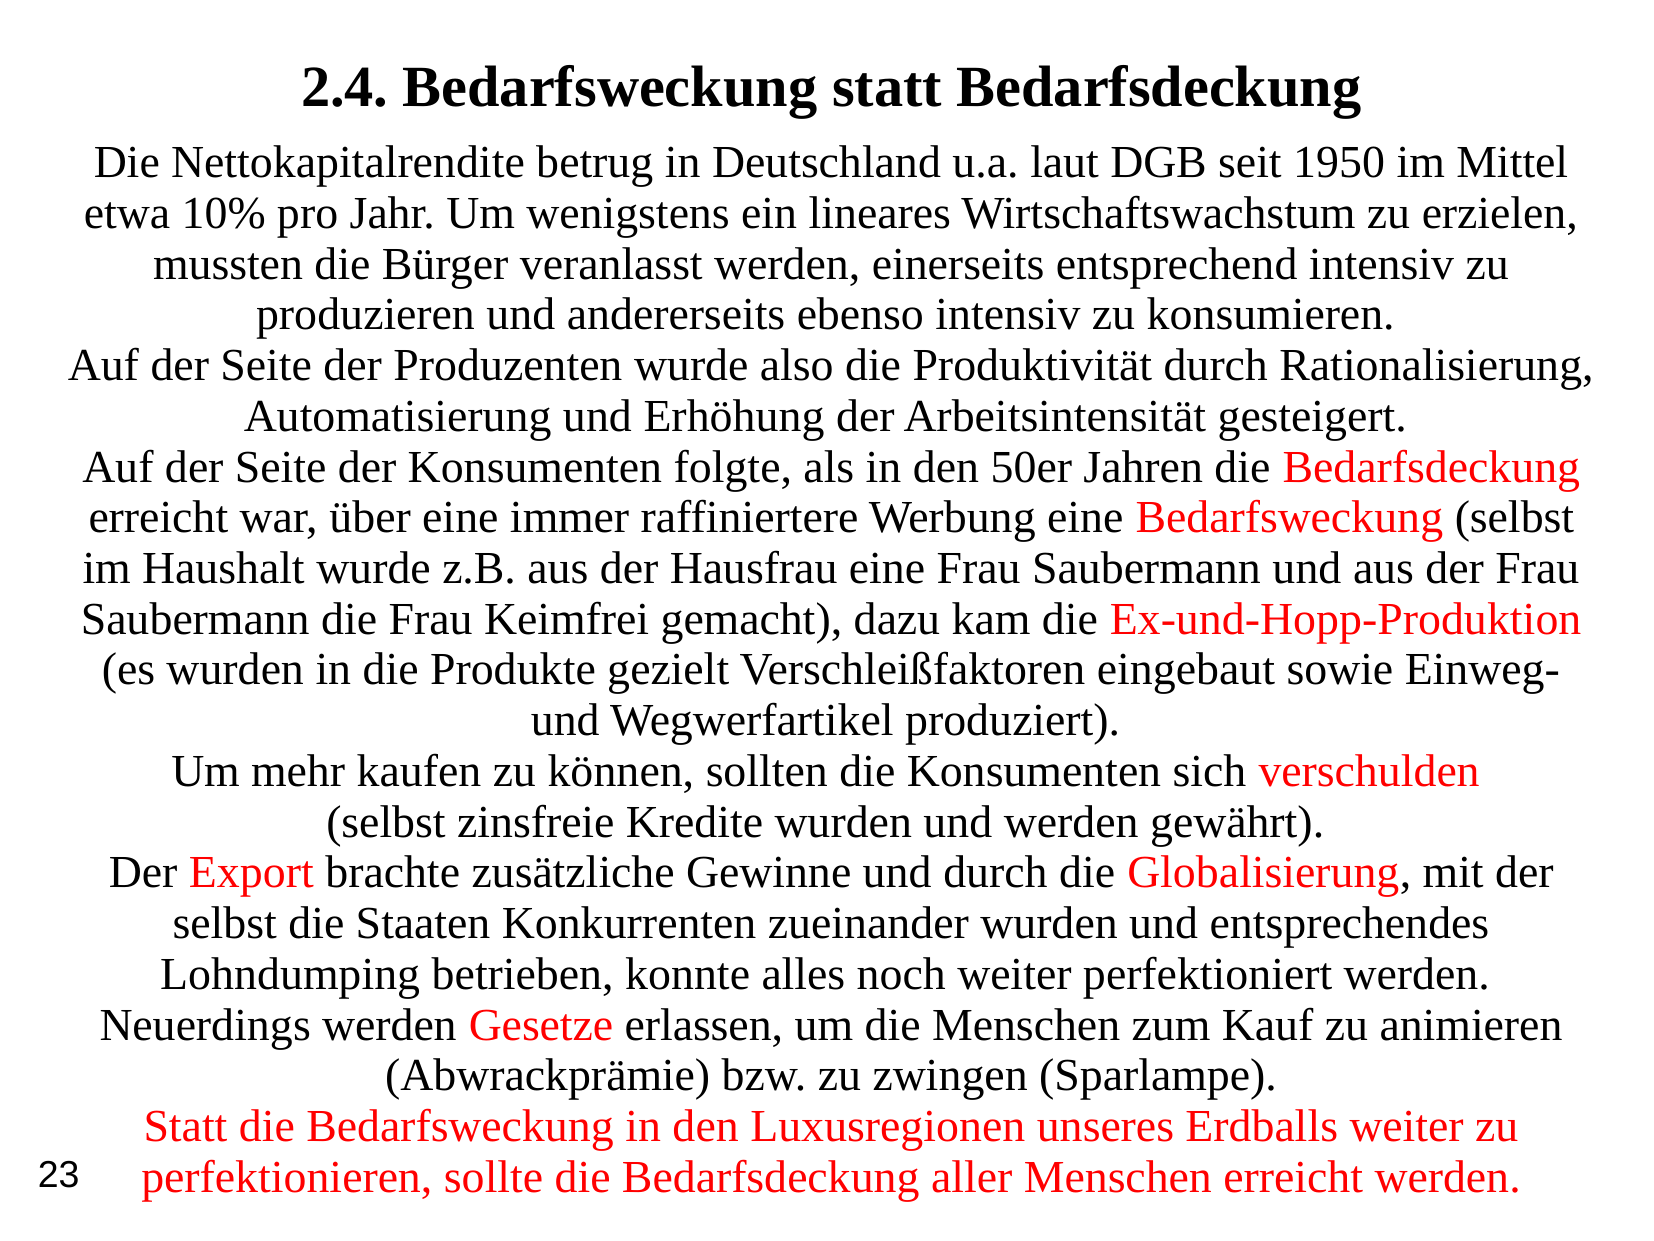

2.4. Bedarfsweckung statt Bedarfsdeckung
Die Nettokapitalrendite betrug in Deutschland u.a. laut DGB seit 1950 im Mittel etwa 10% pro Jahr. Um wenigstens ein lineares Wirtschaftswachstum zu erzielen, mussten die Bürger veranlasst werden, einerseits entsprechend intensiv zu produzieren und andererseits ebenso intensiv zu konsumieren.
Auf der Seite der Produzenten wurde also die Produktivität durch Rationalisierung, Automatisierung und Erhöhung der Arbeitsintensität gesteigert.
Auf der Seite der Konsumenten folgte, als in den 50er Jahren die Bedarfsdeckung erreicht war, über eine immer raffiniertere Werbung eine Bedarfsweckung (selbst im Haushalt wurde z.B. aus der Hausfrau eine Frau Saubermann und aus der Frau Saubermann die Frau Keimfrei gemacht), dazu kam die Ex-und-Hopp-Produktion (es wurden in die Produkte gezielt Verschleißfaktoren eingebaut sowie Einweg- und Wegwerfartikel produziert).
Um mehr kaufen zu können, sollten die Konsumenten sich verschulden
(selbst zinsfreie Kredite wurden und werden gewährt).
Der Export brachte zusätzliche Gewinne und durch die Globalisierung, mit der selbst die Staaten Konkurrenten zueinander wurden und entsprechendes Lohndumping betrieben, konnte alles noch weiter perfektioniert werden.
Neuerdings werden Gesetze erlassen, um die Menschen zum Kauf zu animieren (Abwrackprämie) bzw. zu zwingen (Sparlampe).
Statt die Bedarfsweckung in den Luxusregionen unseres Erdballs weiter zu
perfektionieren, sollte die Bedarfsdeckung aller Menschen erreicht werden.